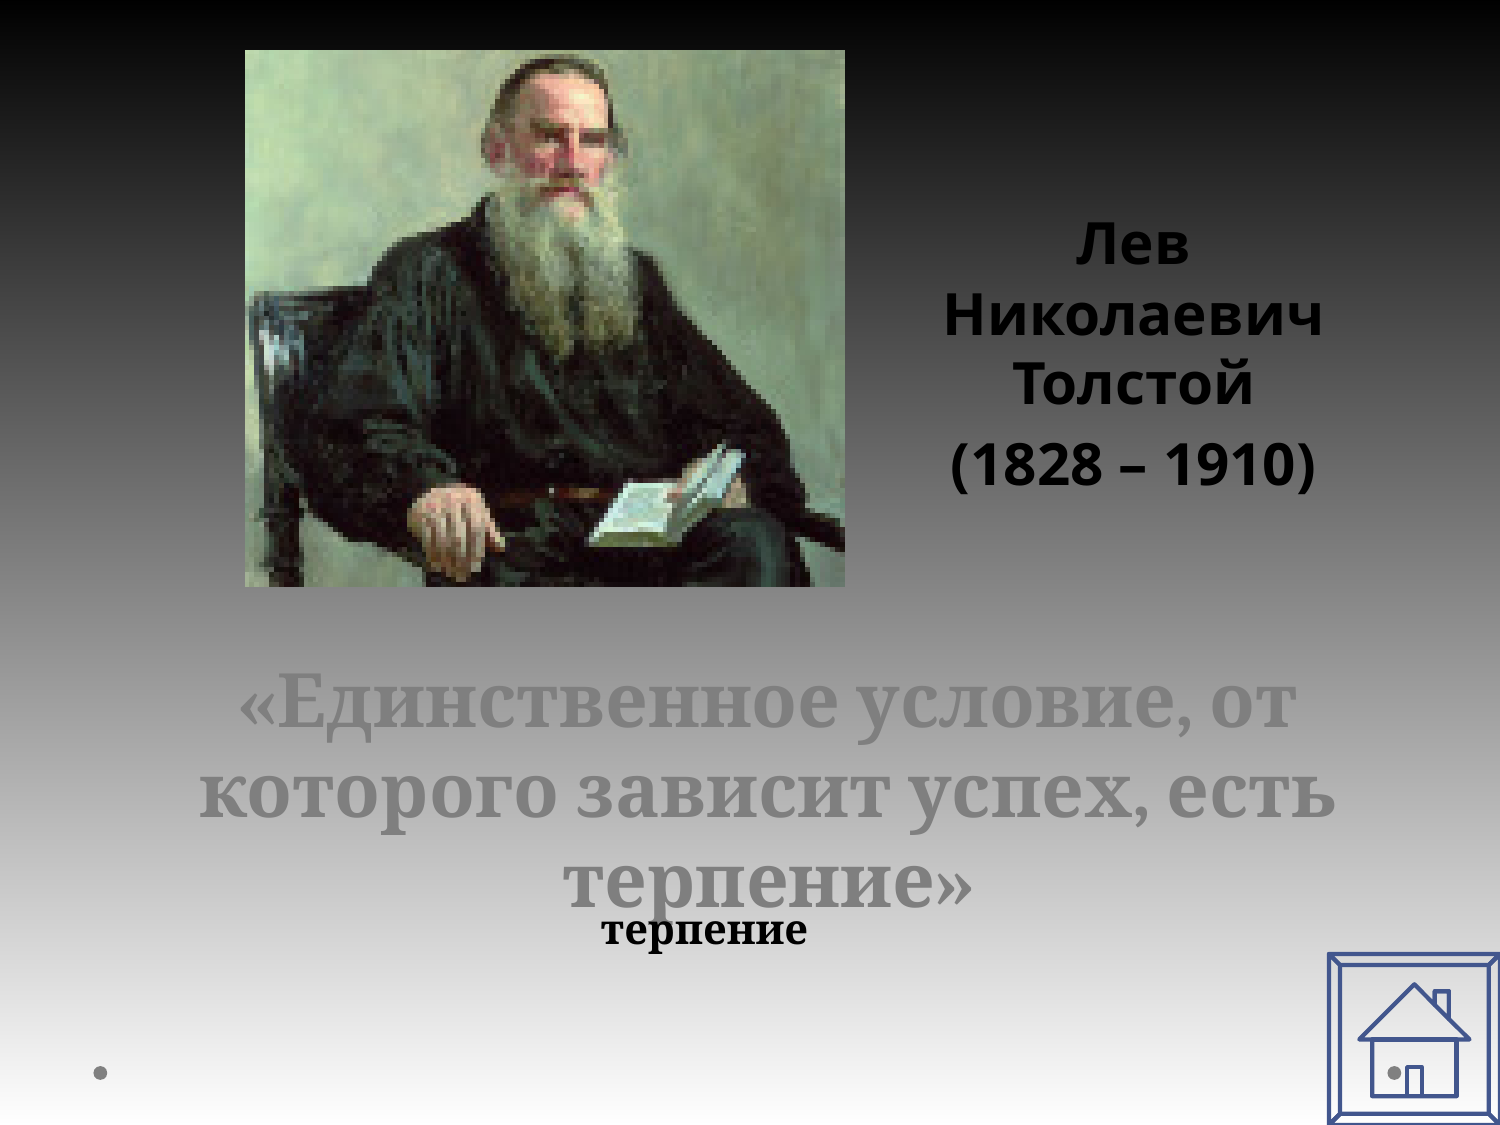

Лев Николаевич Толстой
(1828 – 1910)
# «Единственное условие, от которого зависит успех, есть терпение»
терпение